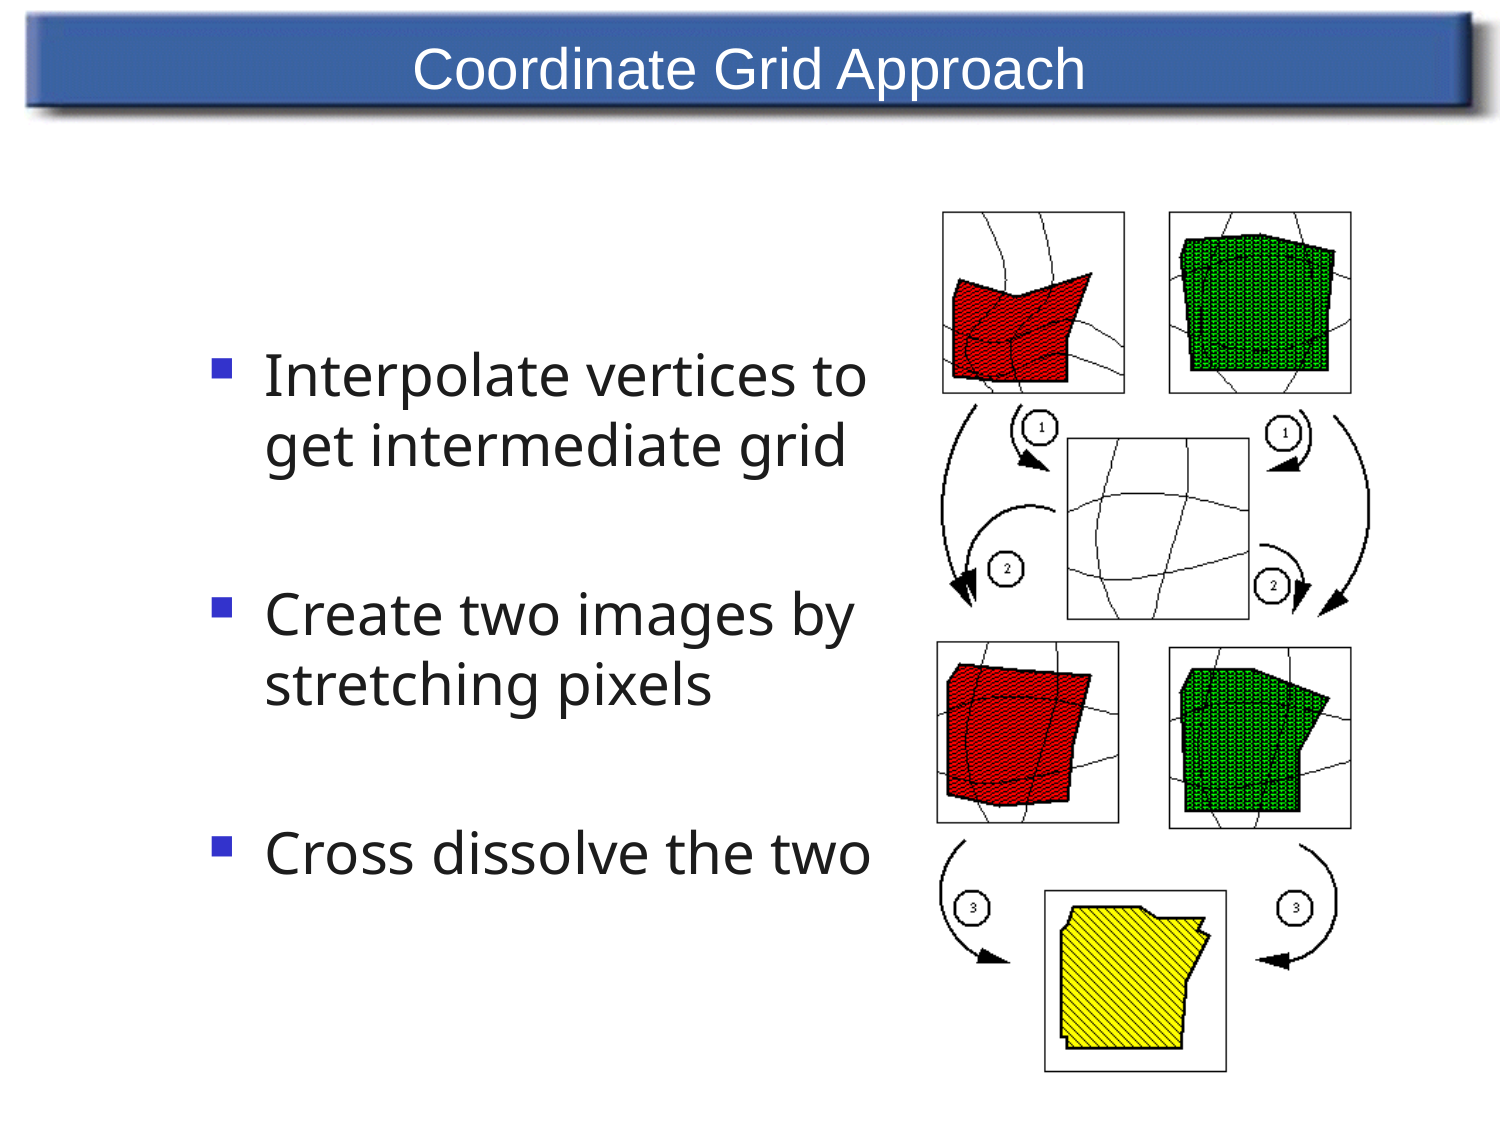

# Coordinate Grid Approach
Interpolate vertices to get intermediate grid
Create two images by stretching pixels
Cross dissolve the two